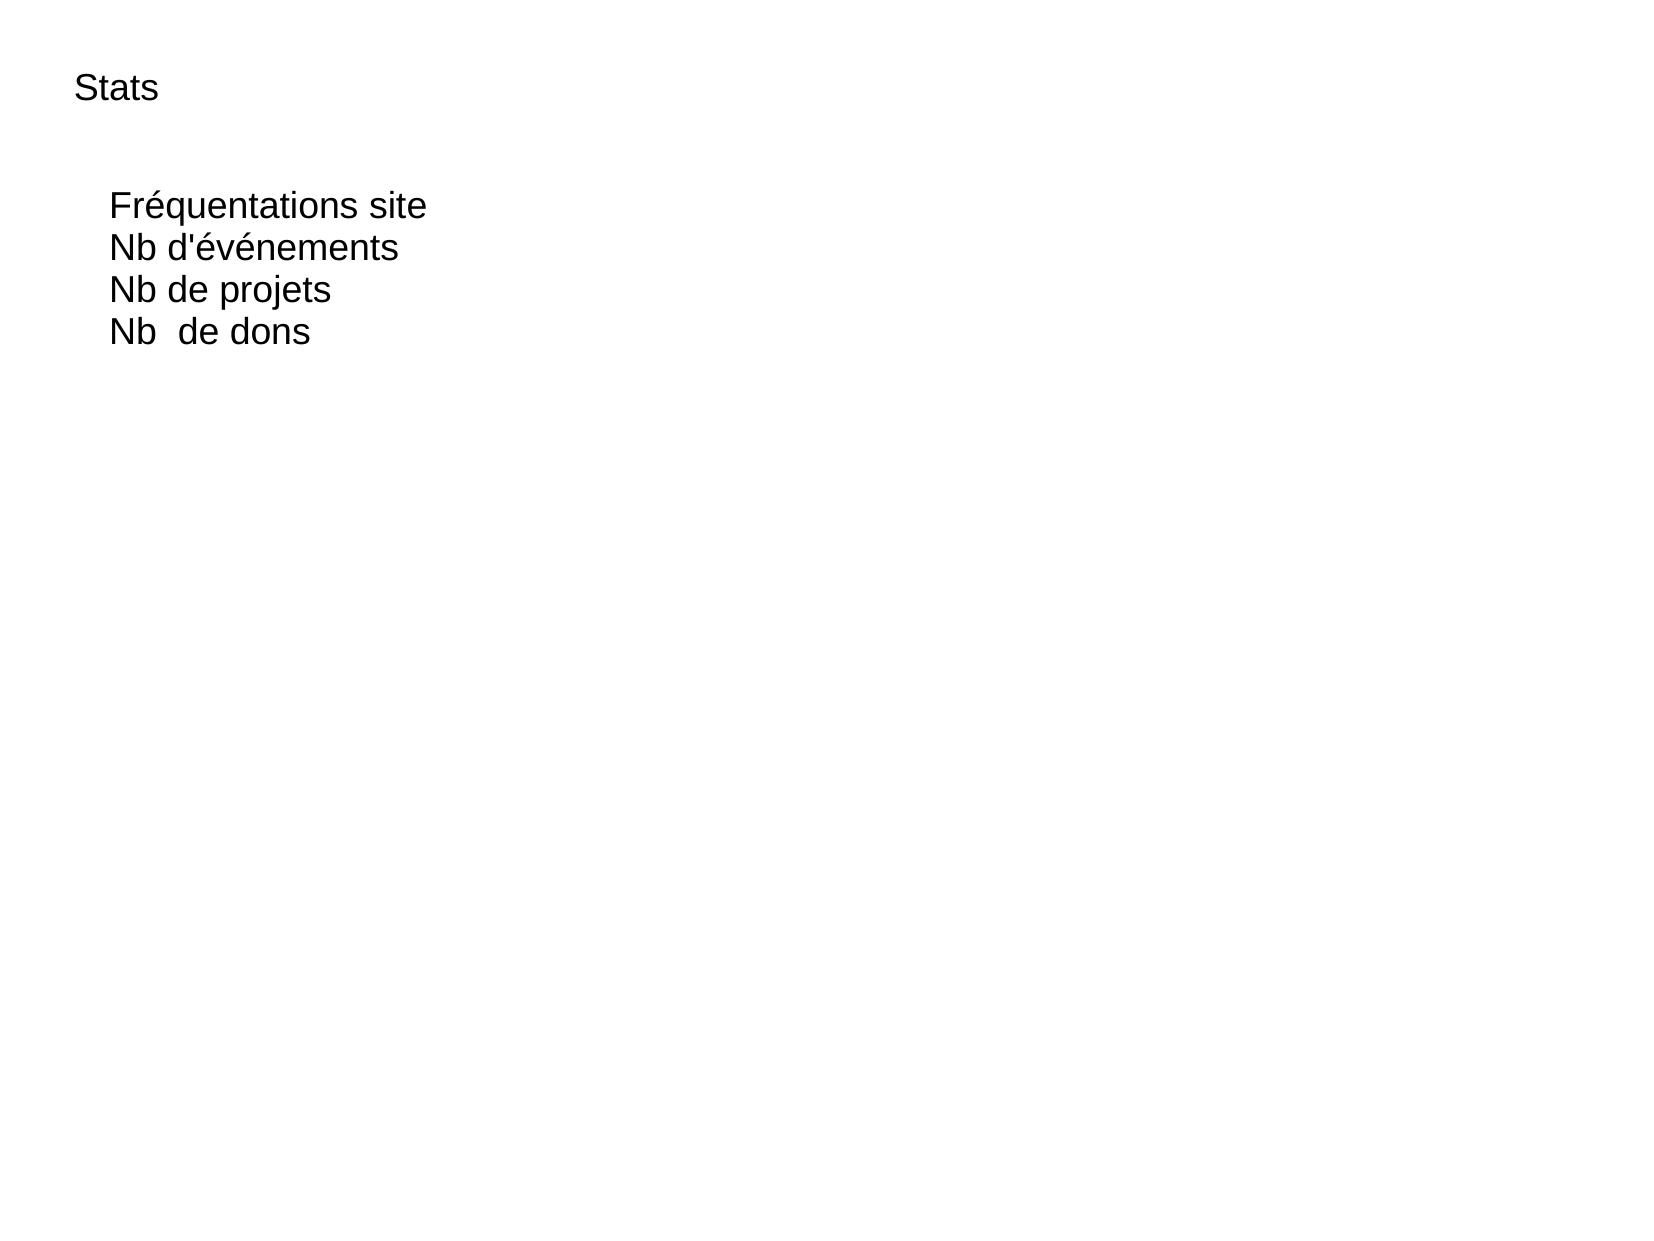

Stats
Fréquentations site
Nb d'événements
Nb de projets
Nb de dons